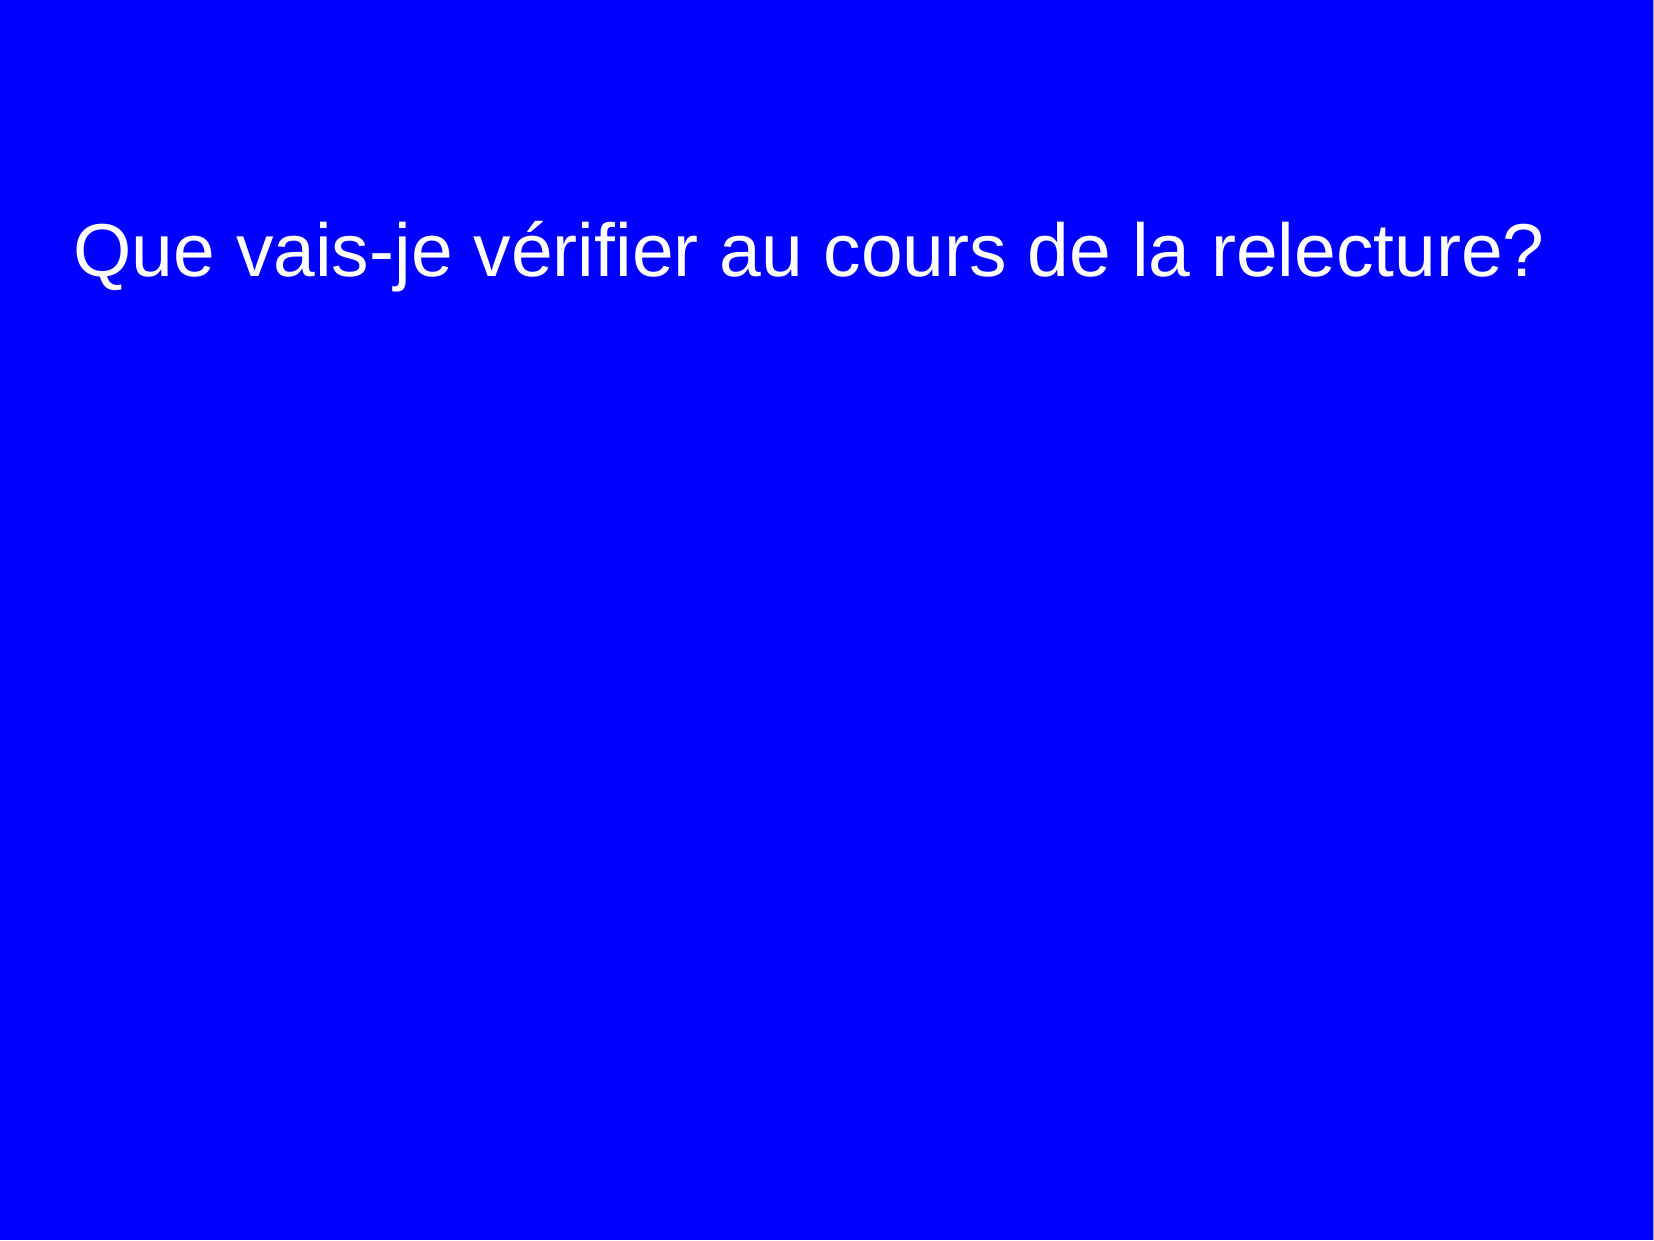

Que vais-je vérifier au cours de la relecture?